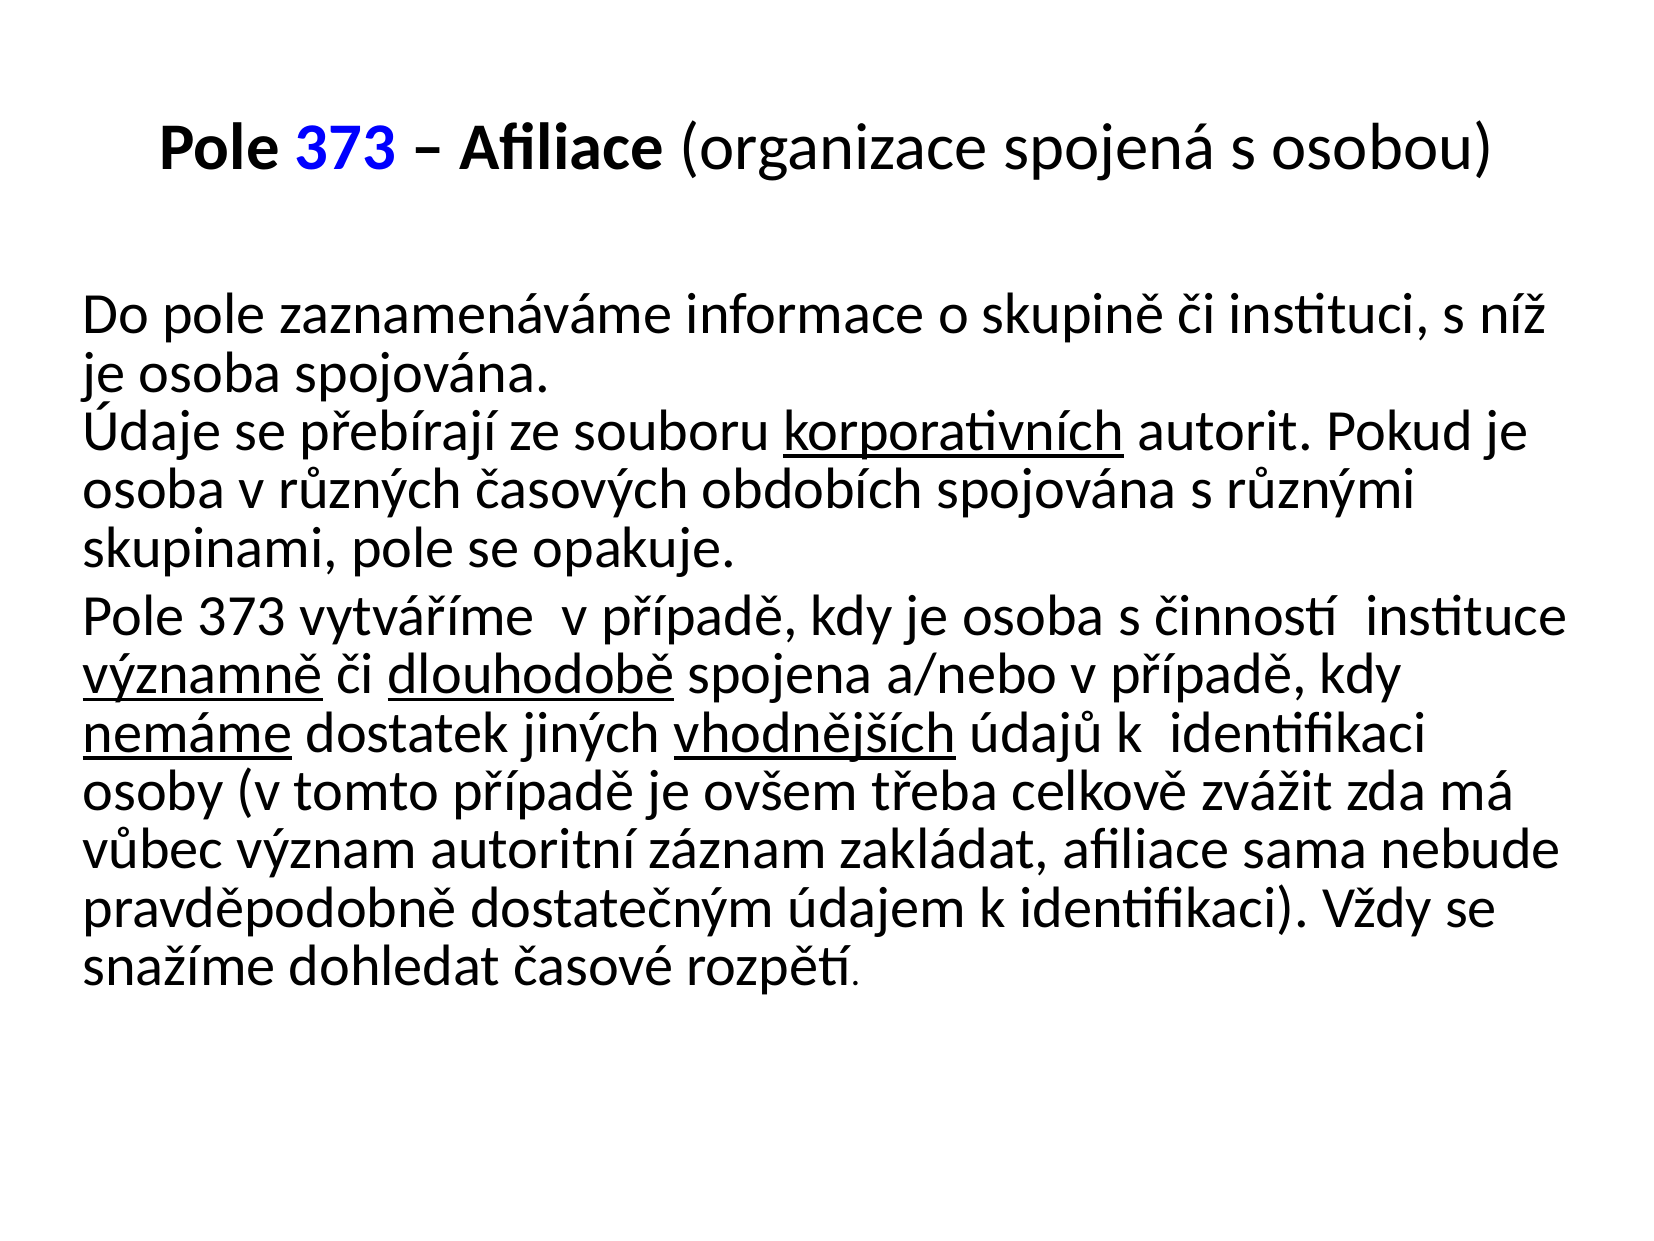

# Pole 373 – Afiliace (organizace spojená s osobou)
Do pole zaznamenáváme informace o skupině či instituci, s níž je osoba spojována.
Údaje se přebírají ze souboru korporativních autorit. Pokud je osoba v různých časových obdobích spojována s různými skupinami, pole se opakuje.
Pole 373 vytváříme v případě, kdy je osoba s činností  instituce významně či dlouhodobě spojena a/nebo v případě, kdy nemáme dostatek jiných vhodnějších údajů k  identifikaci osoby (v tomto případě je ovšem třeba celkově zvážit zda má vůbec význam autoritní záznam zakládat, afiliace sama nebude pravděpodobně dostatečným údajem k identifikaci). Vždy se snažíme dohledat časové rozpětí.